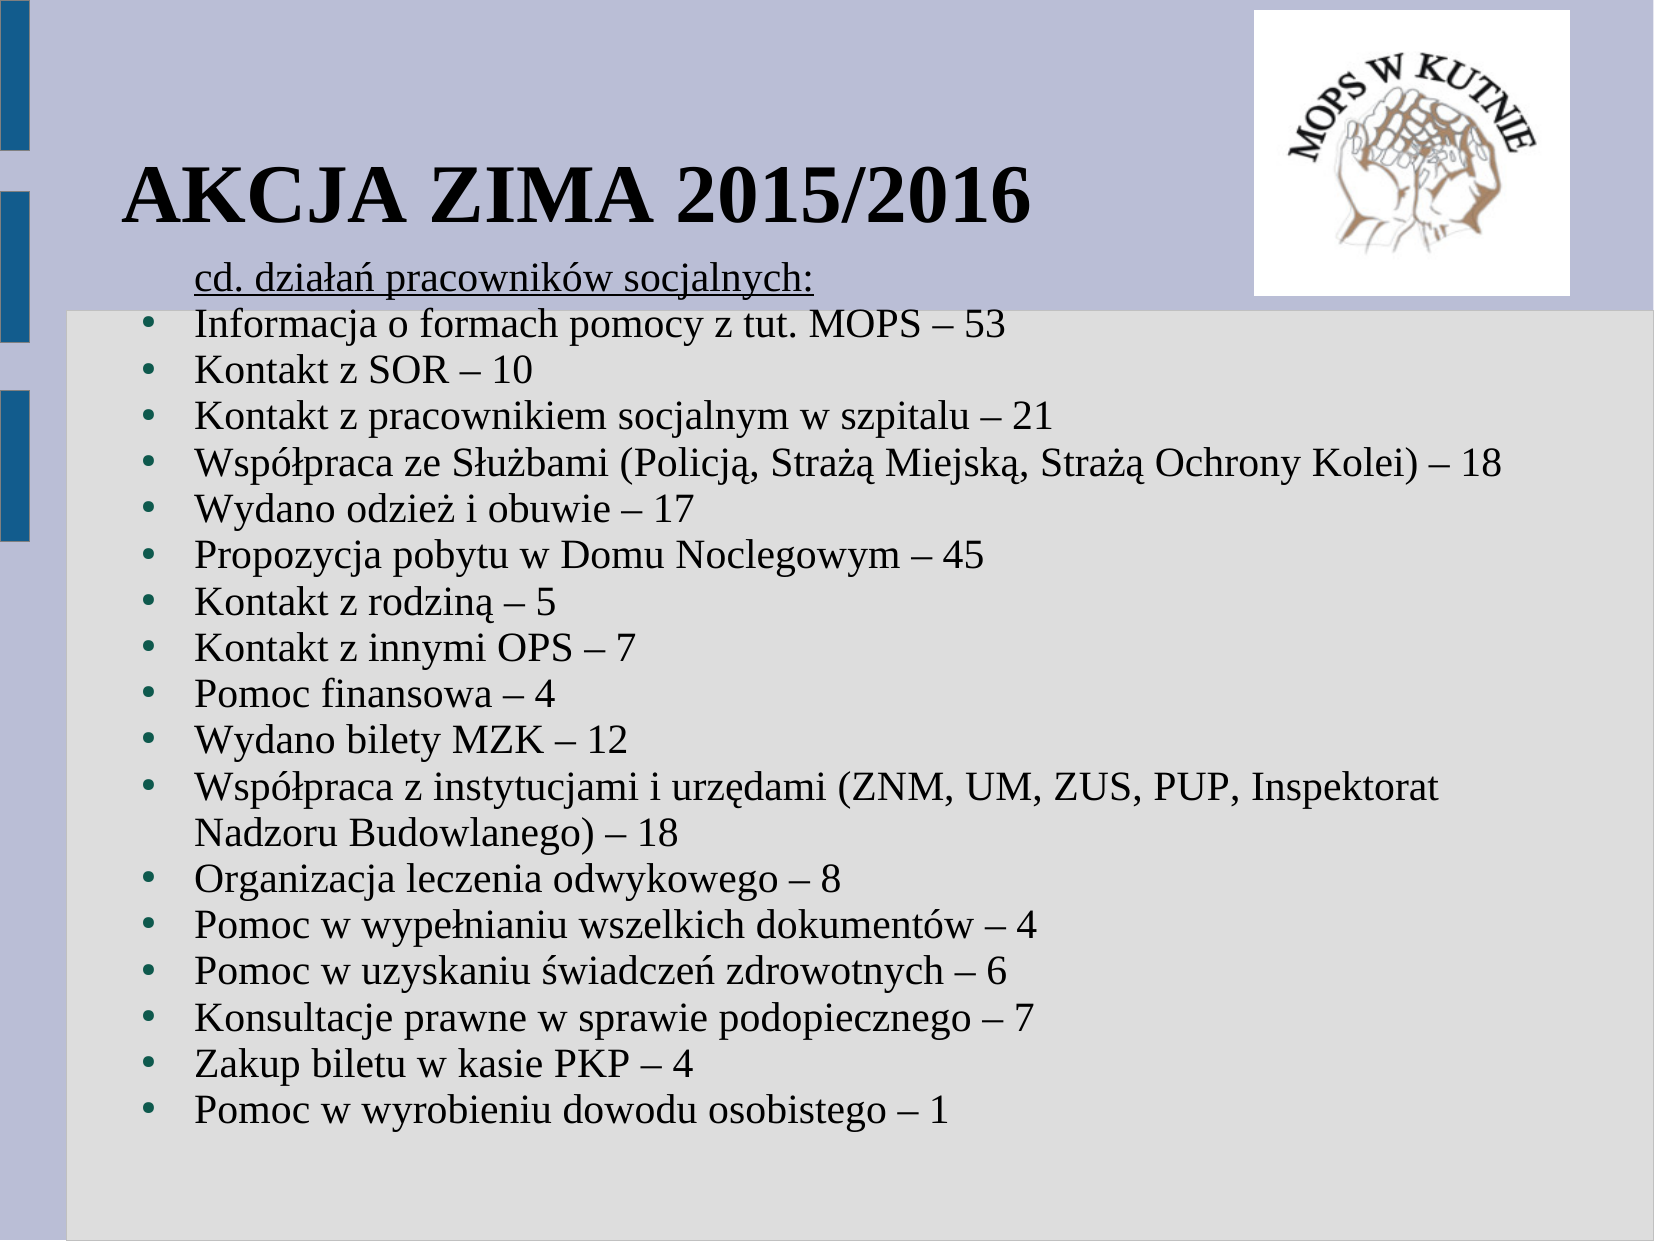

# AKCJA ZIMA 2015/2016
cd. działań pracowników socjalnych:
Informacja o formach pomocy z tut. MOPS – 53
Kontakt z SOR – 10
Kontakt z pracownikiem socjalnym w szpitalu – 21
Współpraca ze Służbami (Policją, Strażą Miejską, Strażą Ochrony Kolei) – 18
Wydano odzież i obuwie – 17
Propozycja pobytu w Domu Noclegowym – 45
Kontakt z rodziną – 5
Kontakt z innymi OPS – 7
Pomoc finansowa – 4
Wydano bilety MZK – 12
Współpraca z instytucjami i urzędami (ZNM, UM, ZUS, PUP, Inspektorat Nadzoru Budowlanego) – 18
Organizacja leczenia odwykowego – 8
Pomoc w wypełnianiu wszelkich dokumentów – 4
Pomoc w uzyskaniu świadczeń zdrowotnych – 6
Konsultacje prawne w sprawie podopiecznego – 7
Zakup biletu w kasie PKP – 4
Pomoc w wyrobieniu dowodu osobistego – 1